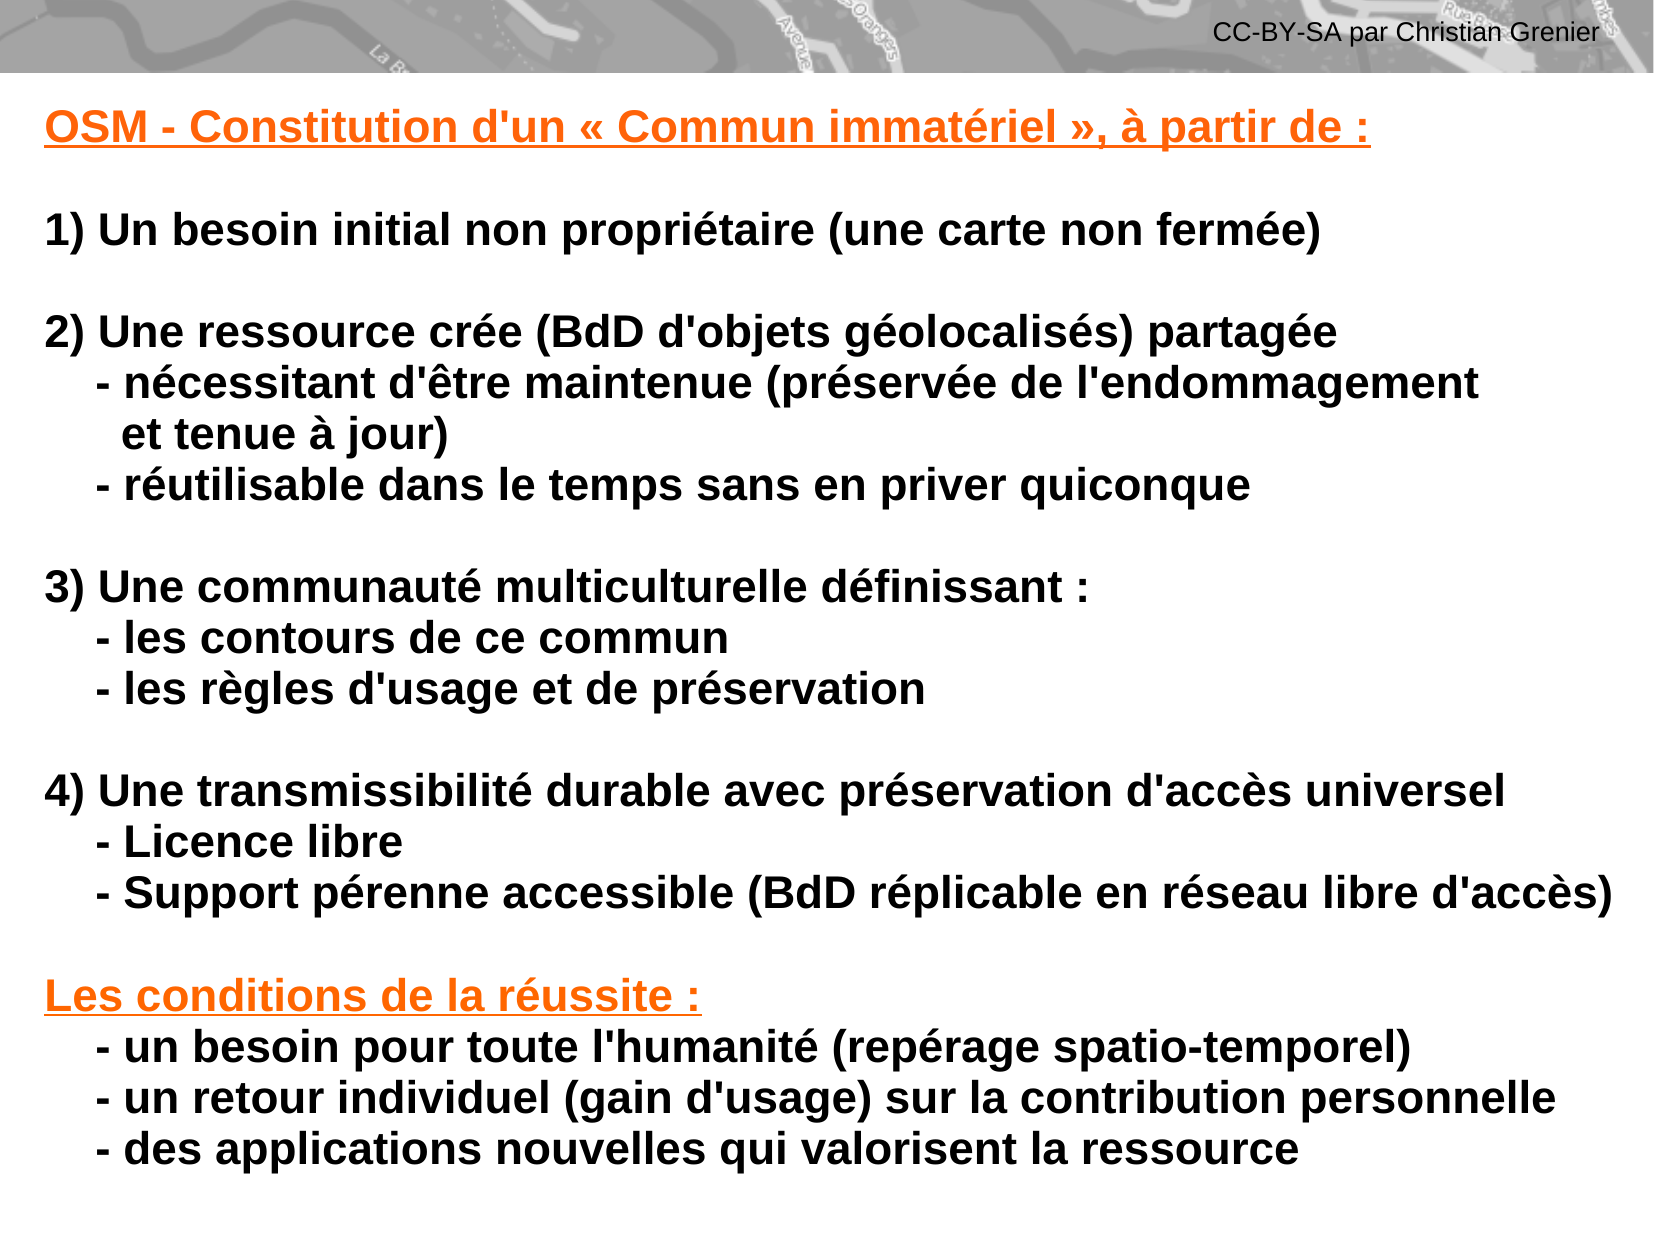

CC-BY-SA par Christian Grenier
OSM - Constitution d'un « Commun immatériel », à partir de :
1) Un besoin initial non propriétaire (une carte non fermée)
2) Une ressource crée (BdD d'objets géolocalisés) partagée
 - nécessitant d'être maintenue (préservée de l'endommagement
 et tenue à jour)
 - réutilisable dans le temps sans en priver quiconque
3) Une communauté multiculturelle définissant :
 - les contours de ce commun
 - les règles d'usage et de préservation
4) Une transmissibilité durable avec préservation d'accès universel
 - Licence libre
 - Support pérenne accessible (BdD réplicable en réseau libre d'accès)
Les conditions de la réussite :
 - un besoin pour toute l'humanité (repérage spatio-temporel)
 - un retour individuel (gain d'usage) sur la contribution personnelle
 - des applications nouvelles qui valorisent la ressource
1